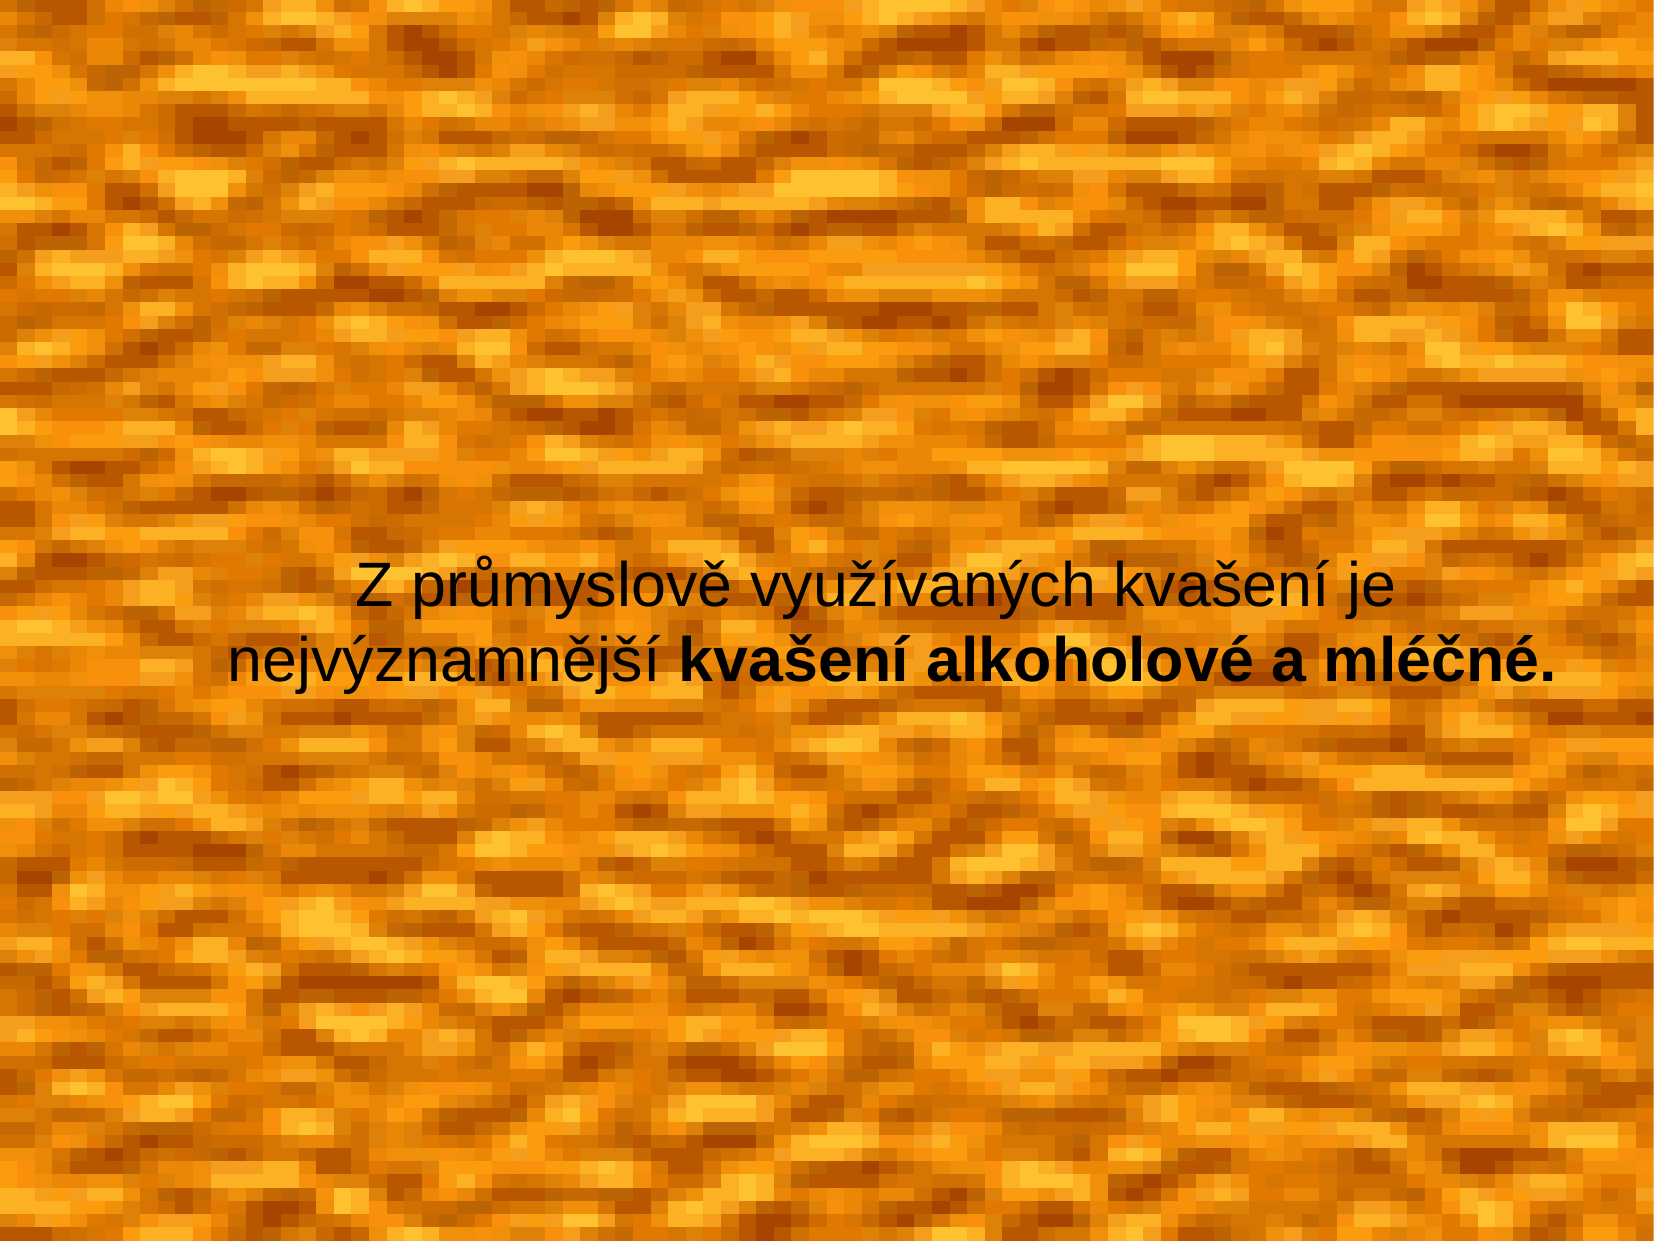

# Z průmyslově využívaných kvašení je nejvýznamnější kvašení alkoholové a mléčné.